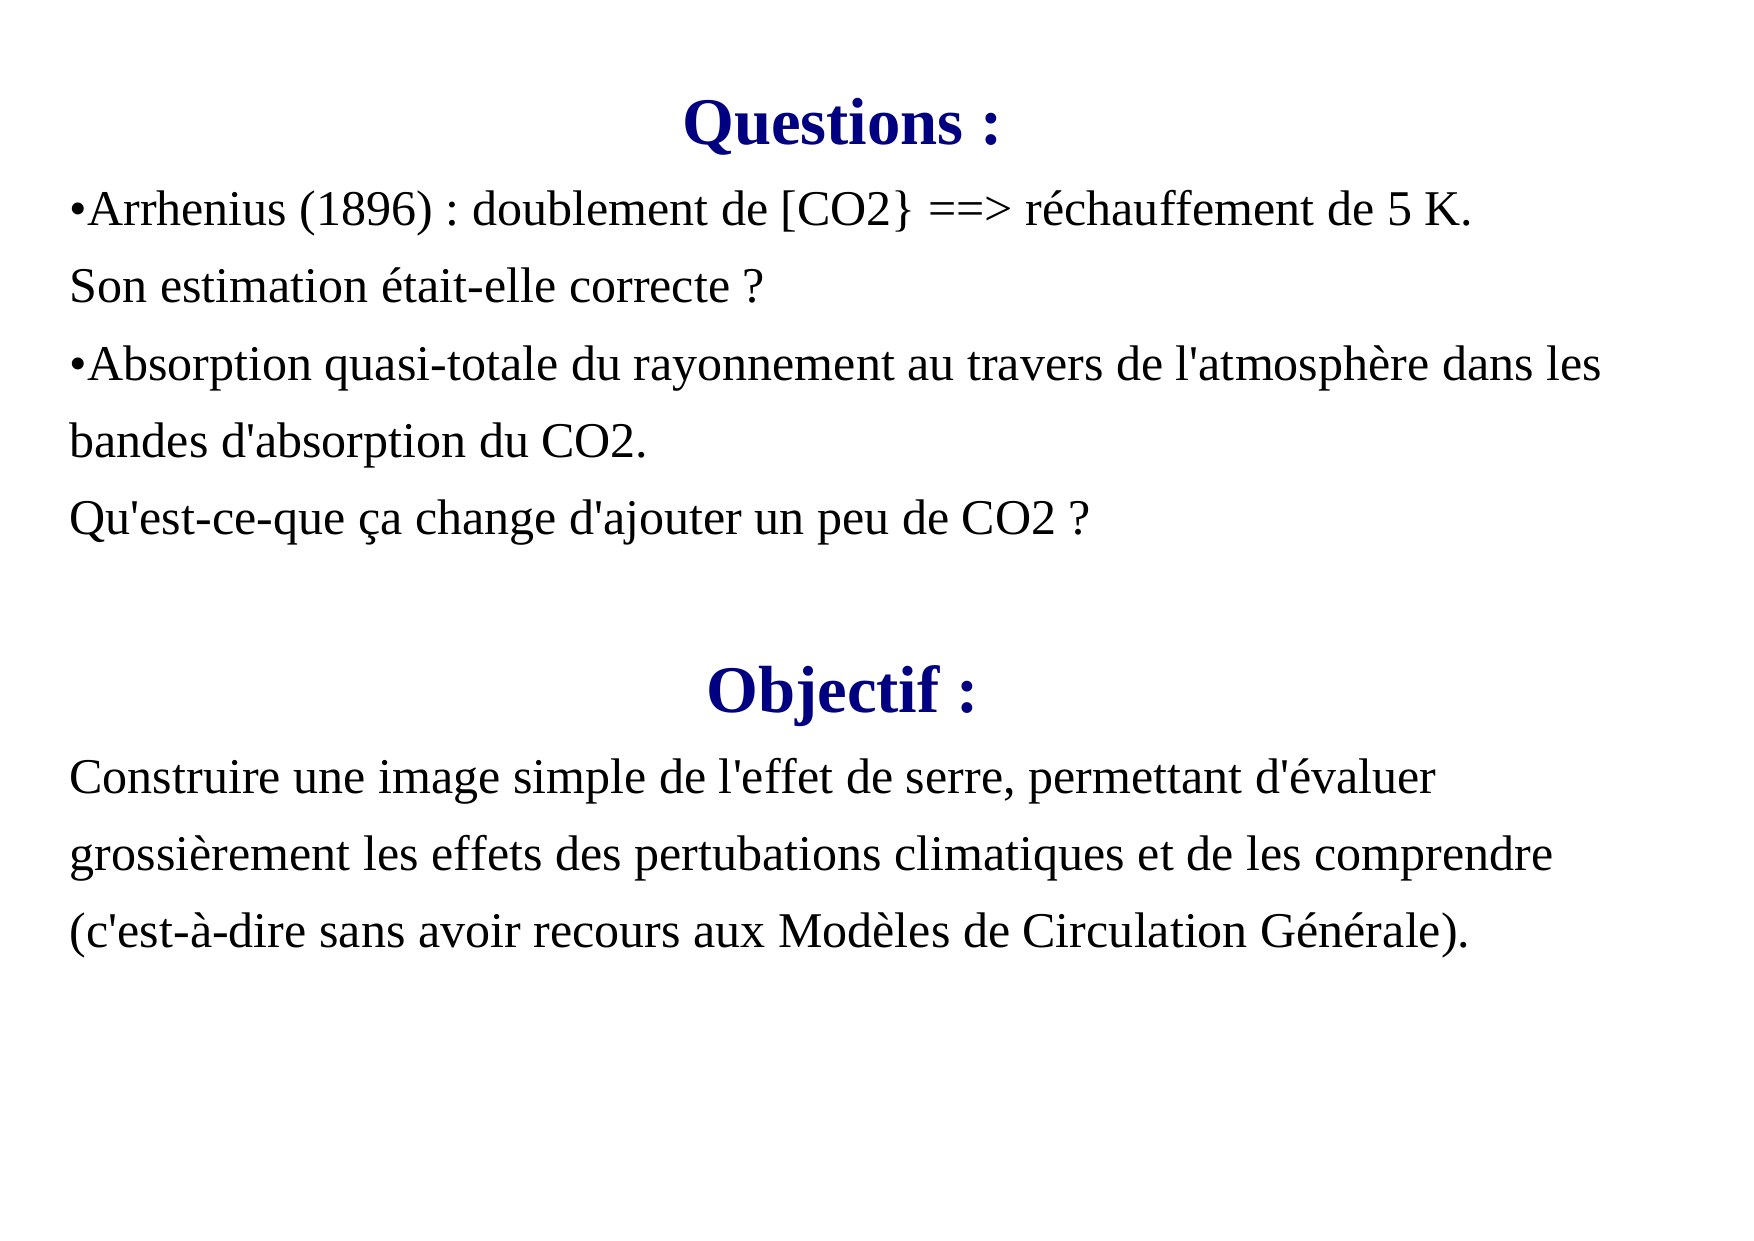

Questions :
Arrhenius (1896) : doublement de [CO2} ==> réchauffement de 5 K.
Son estimation était-elle correcte ?
Absorption quasi-totale du rayonnement au travers de l'atmosphère dans les
bandes d'absorption du CO2.
Qu'est-ce-que ça change d'ajouter un peu de CO2 ?
Objectif :
Construire une image simple de l'effet de serre, permettant d'évaluer
grossièrement les effets des pertubations climatiques et de les comprendre
(c'est-à-dire sans avoir recours aux Modèles de Circulation Générale).